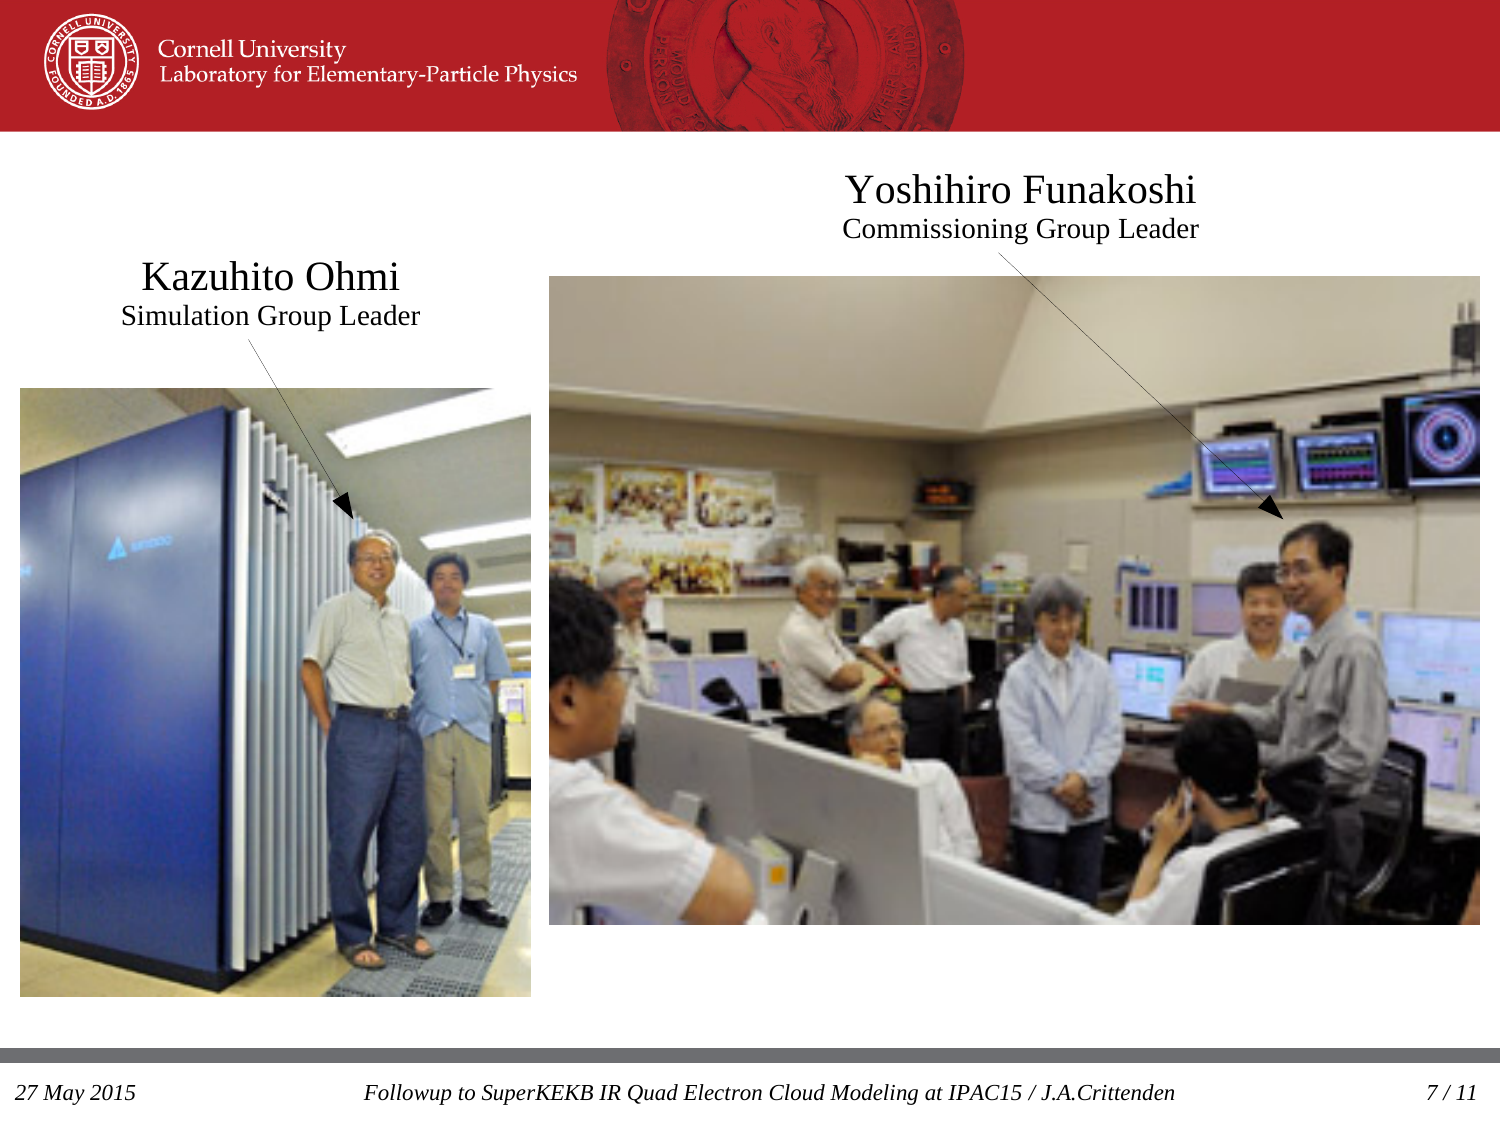

Yoshihiro Funakoshi
Commissioning Group Leader
Kazuhito Ohmi
Simulation Group Leader